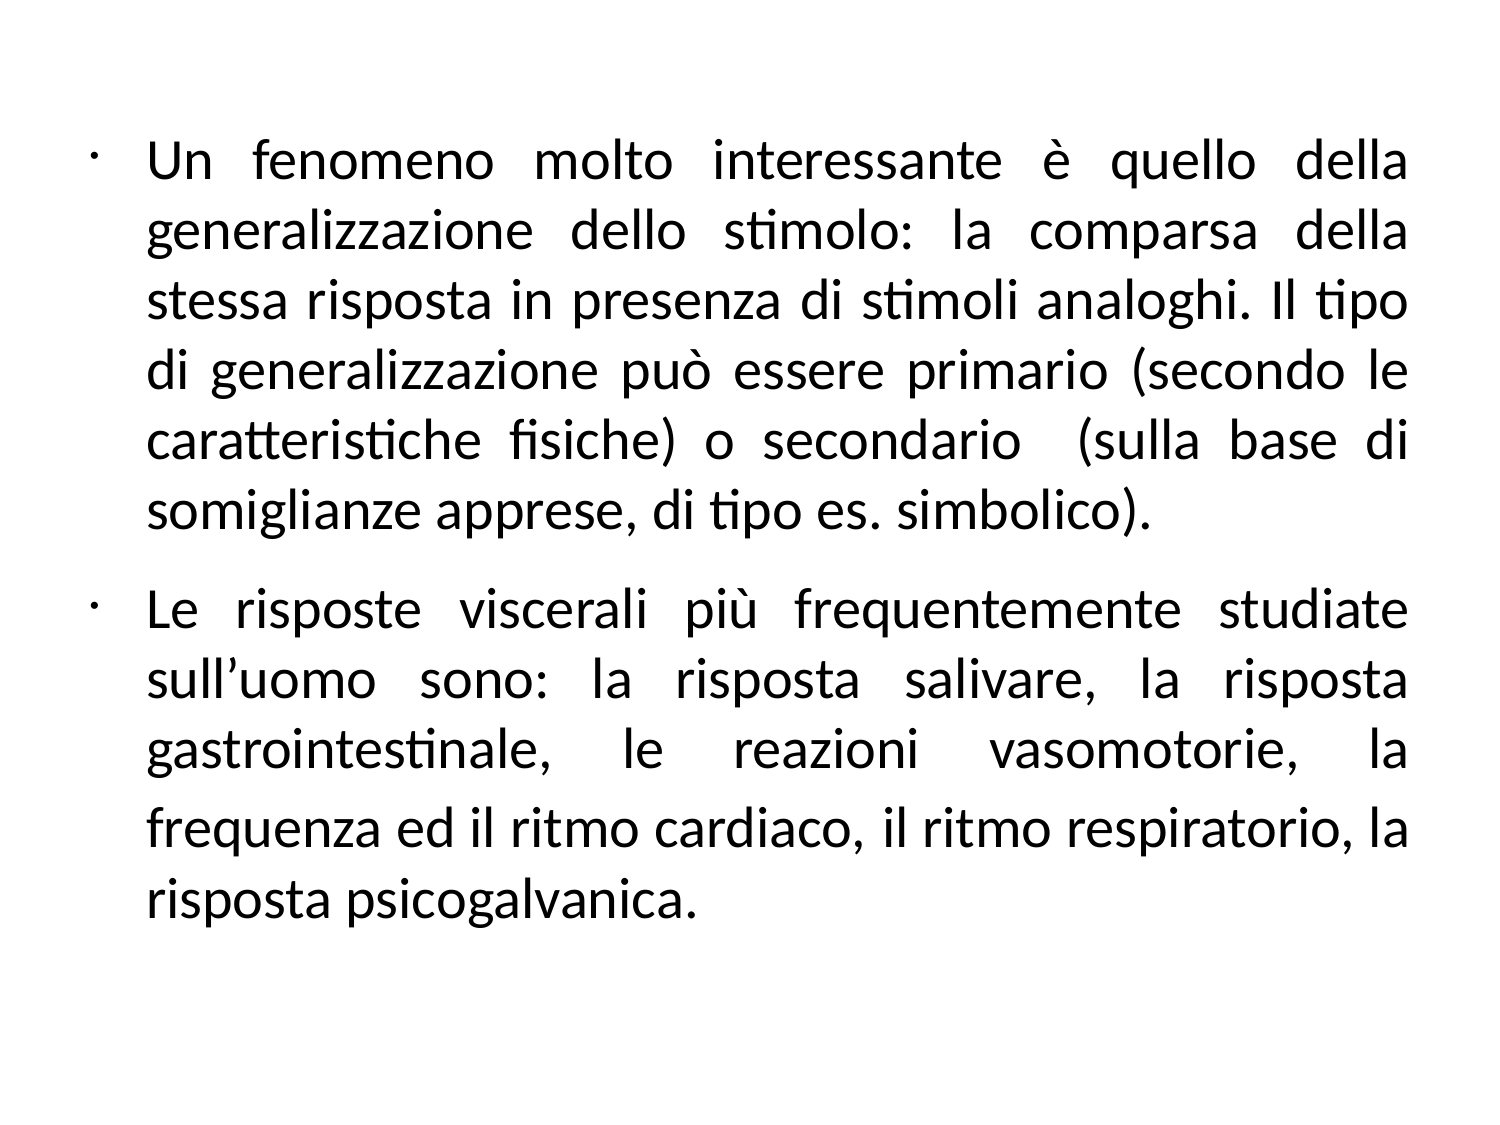

# Un fenomeno molto interessante è quello della generalizzazione dello stimolo: la comparsa della stessa risposta in presenza di stimoli analoghi. Il tipo di generalizzazione può essere primario (secondo le caratteristiche fisiche) o secondario (sulla base di somiglianze apprese, di tipo es. simbolico).
Le risposte viscerali più frequentemente studiate sull’uomo sono: la risposta salivare, la risposta gastrointestinale, le reazioni vasomotorie, la frequenza ed il ritmo cardiaco, il ritmo respiratorio, la risposta psicogalvanica.